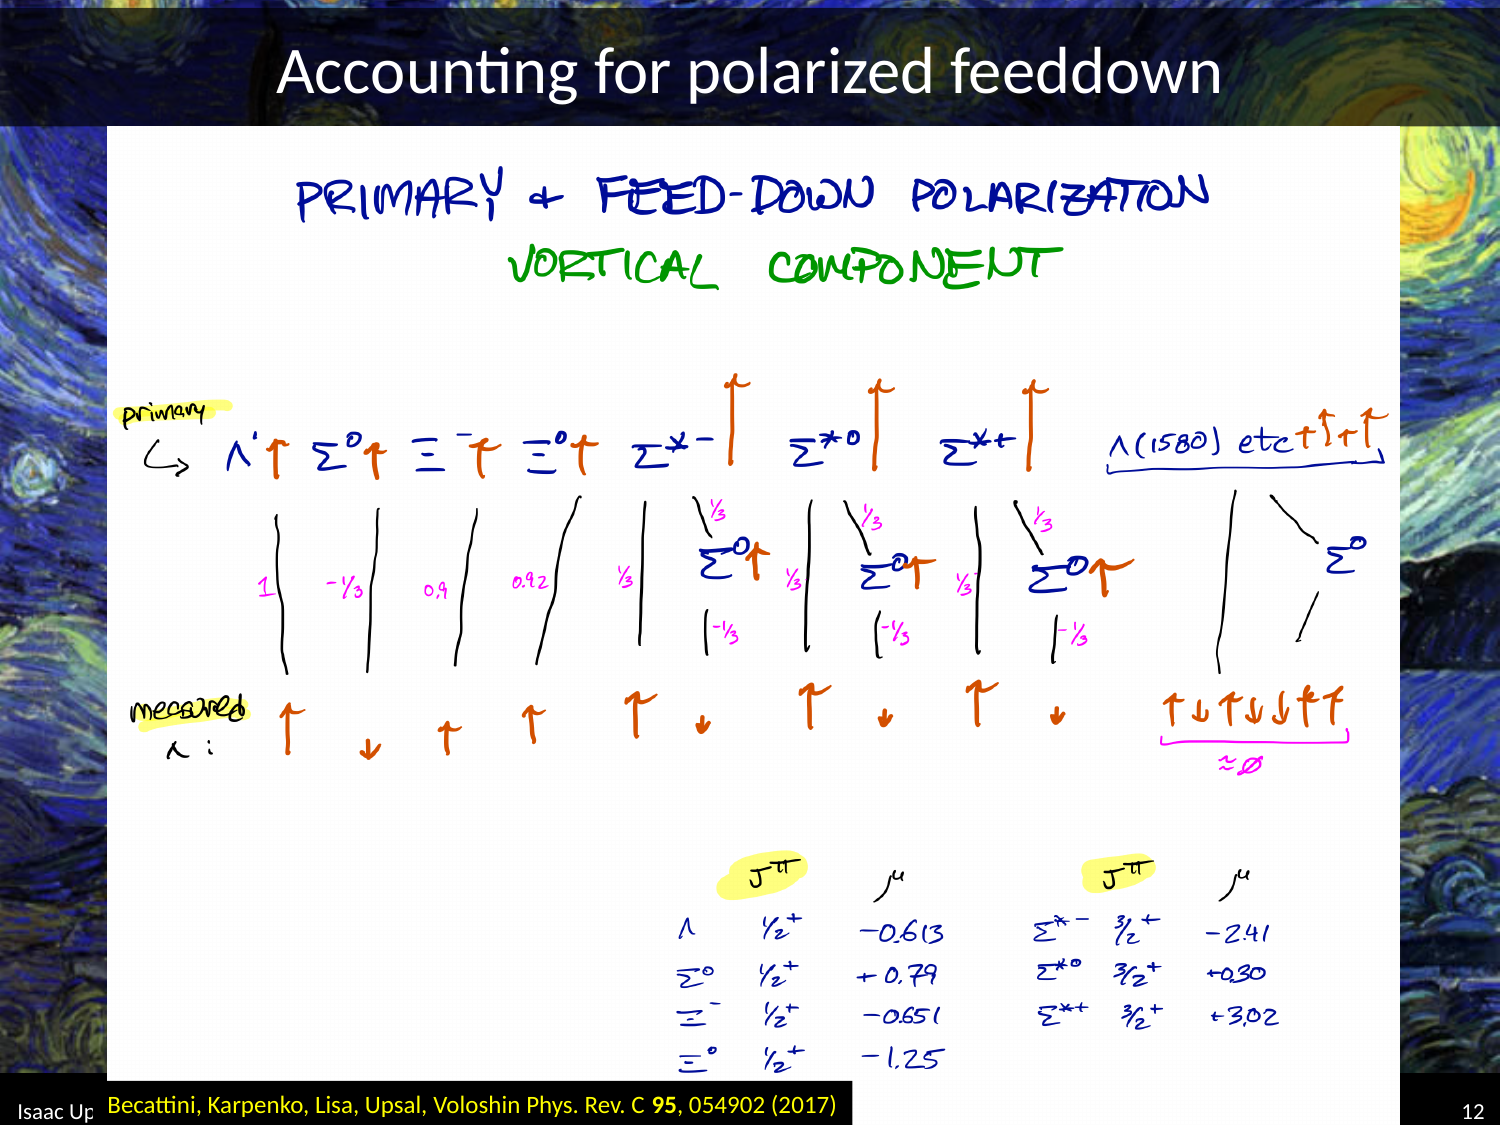

# Accounting for polarized feeddown
Becattini, Karpenko, Lisa, Upsal, Voloshin Phys. Rev. C 95, 054902 (2017)
12